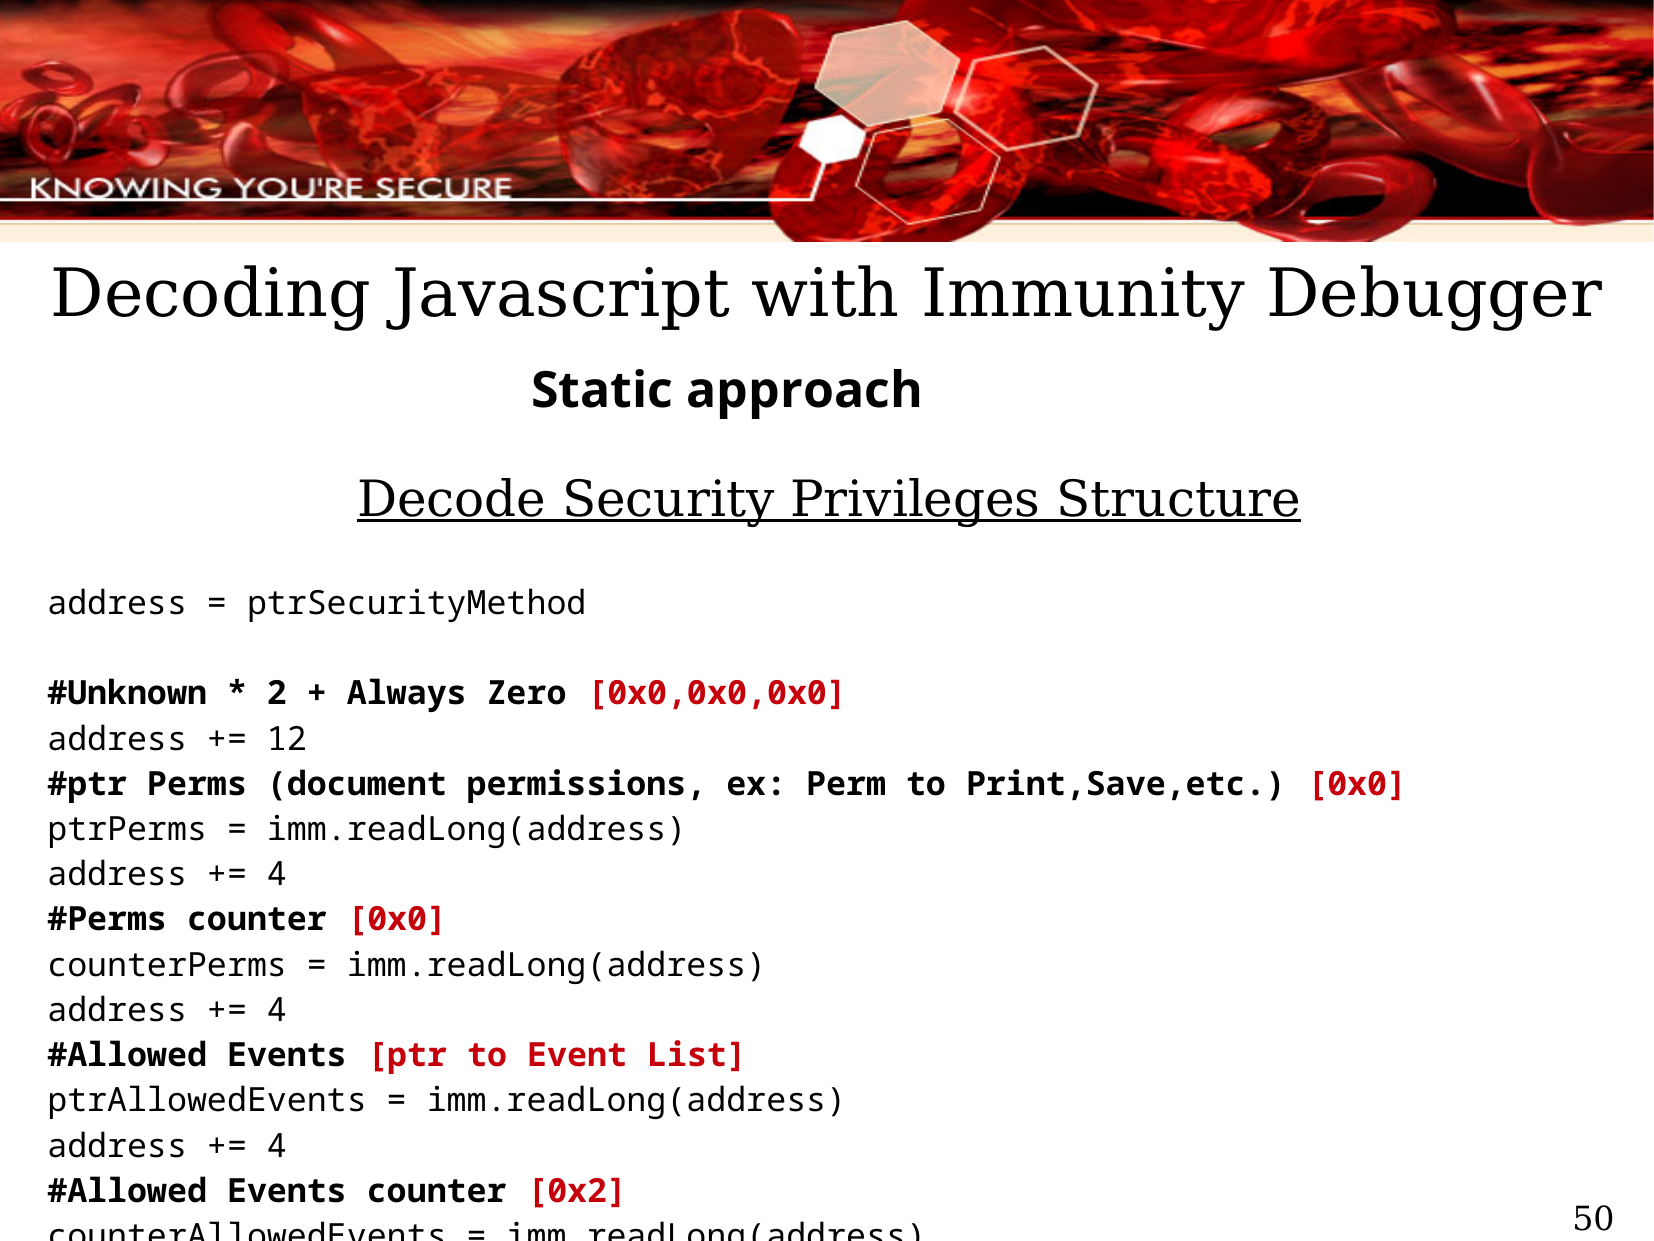

# Decoding Javascript with Immunity Debugger
Static approach
Decode Security Privileges Structure
address = ptrSecurityMethod
#Unknown * 2 + Always Zero [0x0,0x0,0x0]
address += 12
#ptr Perms (document permissions, ex: Perm to Print,Save,etc.) [0x0]
ptrPerms = imm.readLong(address)
address += 4
#Perms counter [0x0]
counterPerms = imm.readLong(address)
address += 4
#Allowed Events [ptr to Event List]
ptrAllowedEvents = imm.readLong(address)
address += 4
#Allowed Events counter [0x2]
counterAllowedEvents = imm.readLong(address)
address += 4